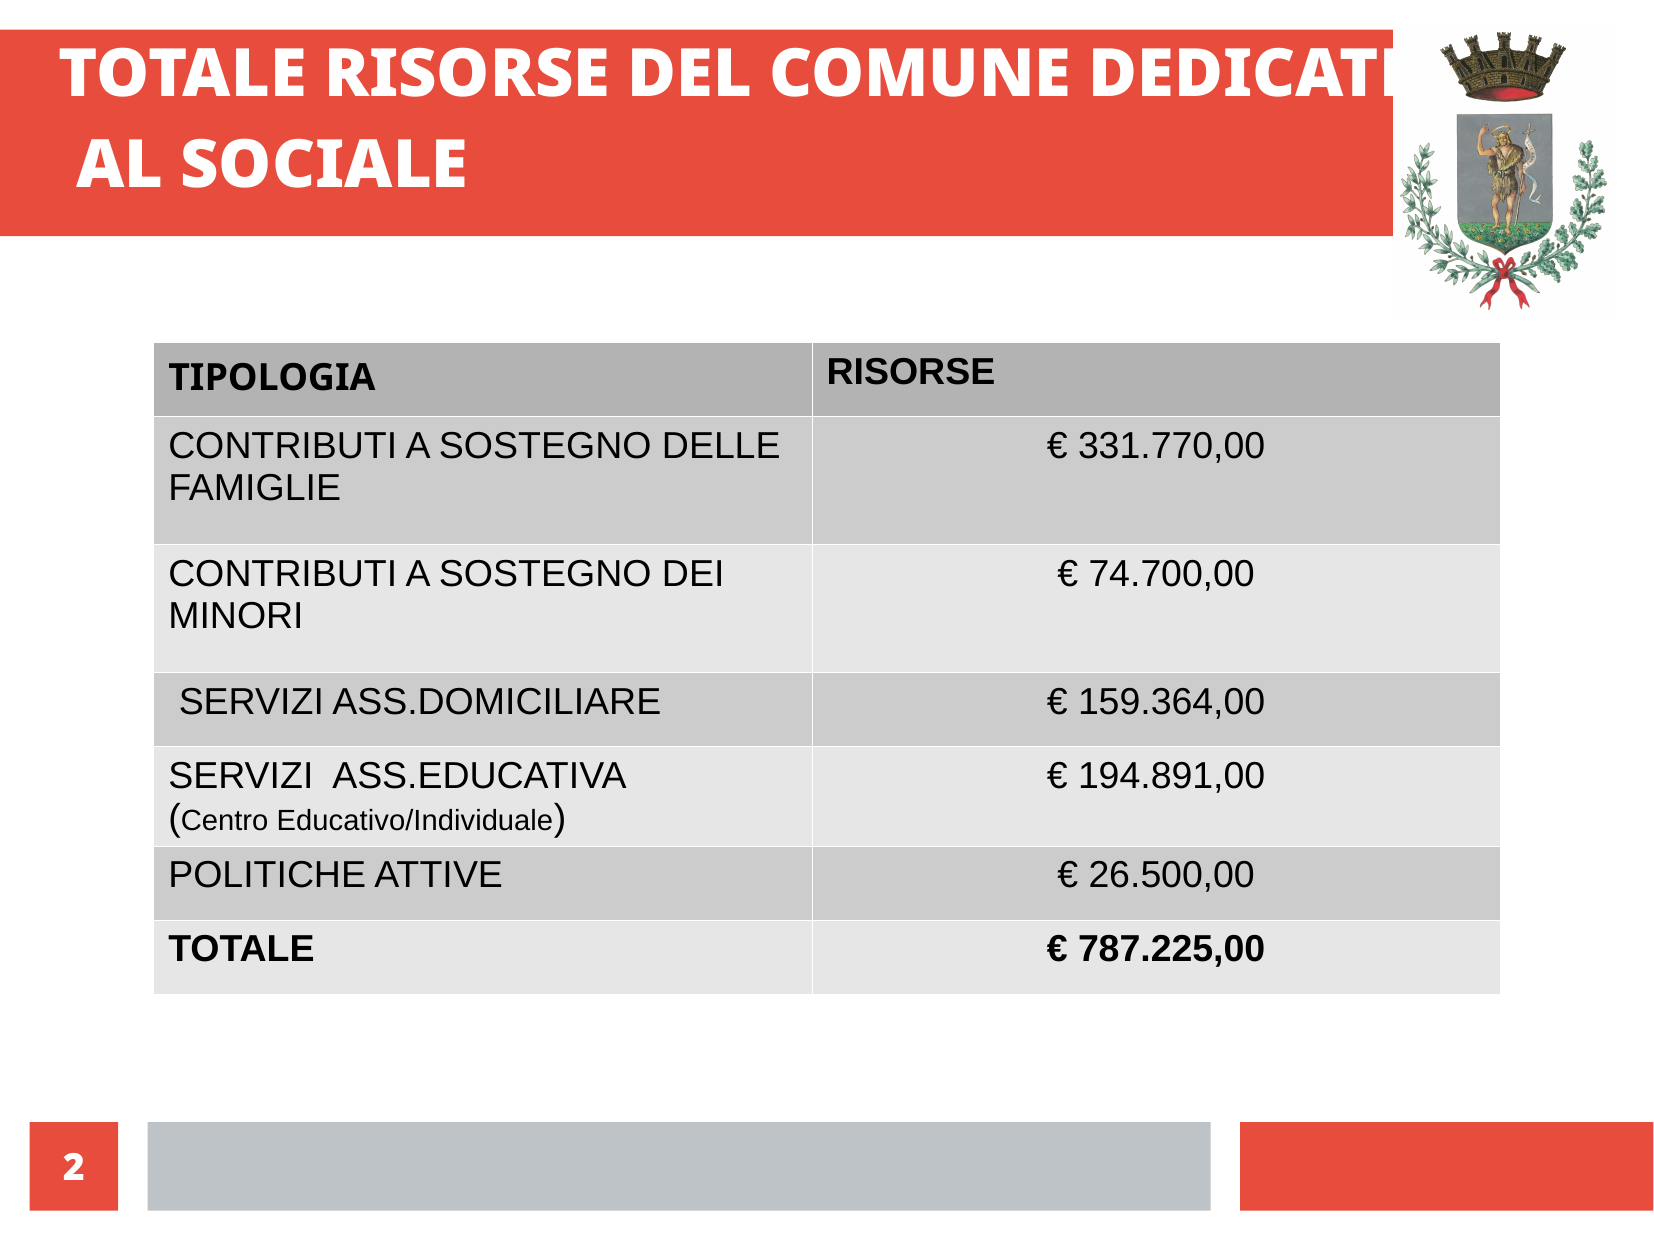

# TOTALE RISORSE DEL COMUNE DEDICATE AL SOCIALE
| TIPOLOGIA | RISORSE |
| --- | --- |
| CONTRIBUTI A SOSTEGNO DELLE FAMIGLIE | € 331.770,00 |
| CONTRIBUTI A SOSTEGNO DEI MINORI | € 74.700,00 |
| SERVIZI ASS.DOMICILIARE | € 159.364,00 |
| SERVIZI ASS.EDUCATIVA (Centro Educativo/Individuale) | € 194.891,00 |
| POLITICHE ATTIVE | € 26.500,00 |
| TOTALE | € 787.225,00 |
2